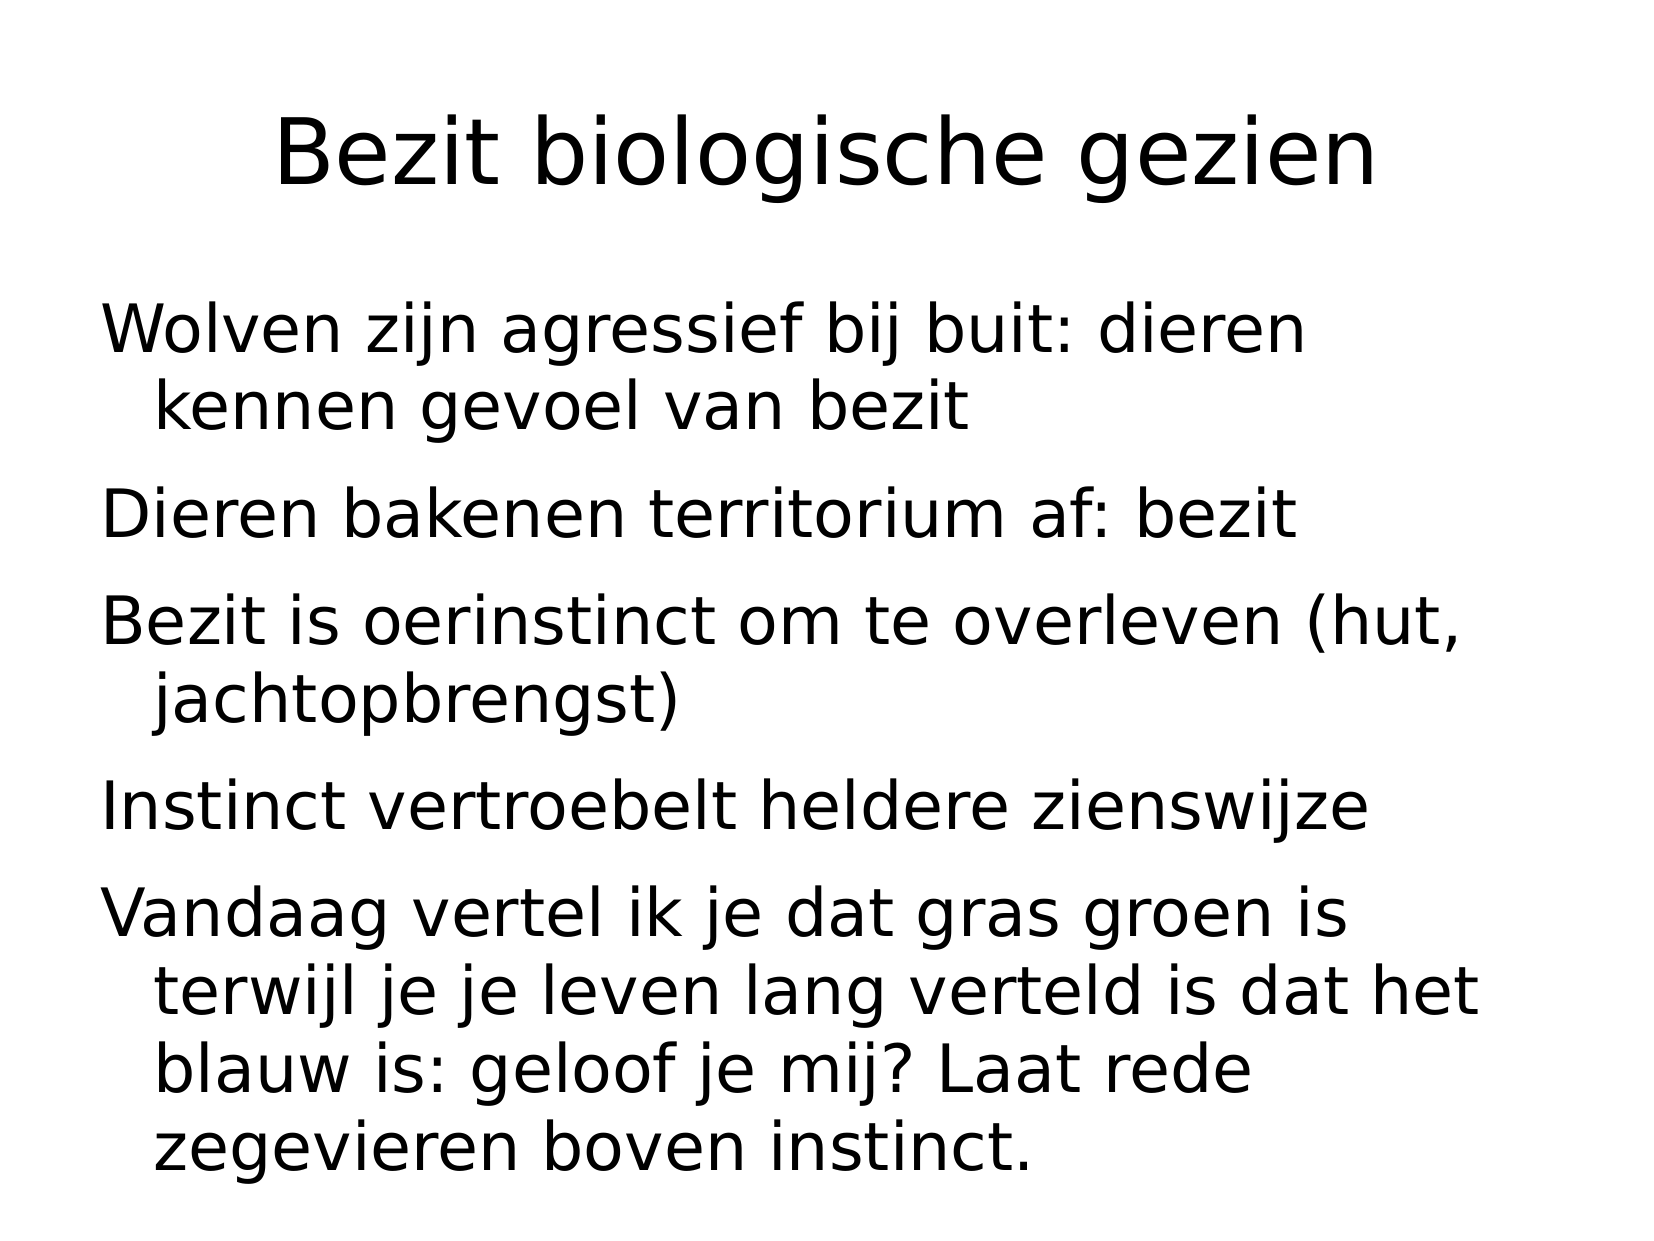

# Bezit biologische gezien
Wolven zijn agressief bij buit: dieren kennen gevoel van bezit
Dieren bakenen territorium af: bezit
Bezit is oerinstinct om te overleven (hut, jachtopbrengst)
Instinct vertroebelt heldere zienswijze
Vandaag vertel ik je dat gras groen is terwijl je je leven lang verteld is dat het blauw is: geloof je mij? Laat rede zegevieren boven instinct.